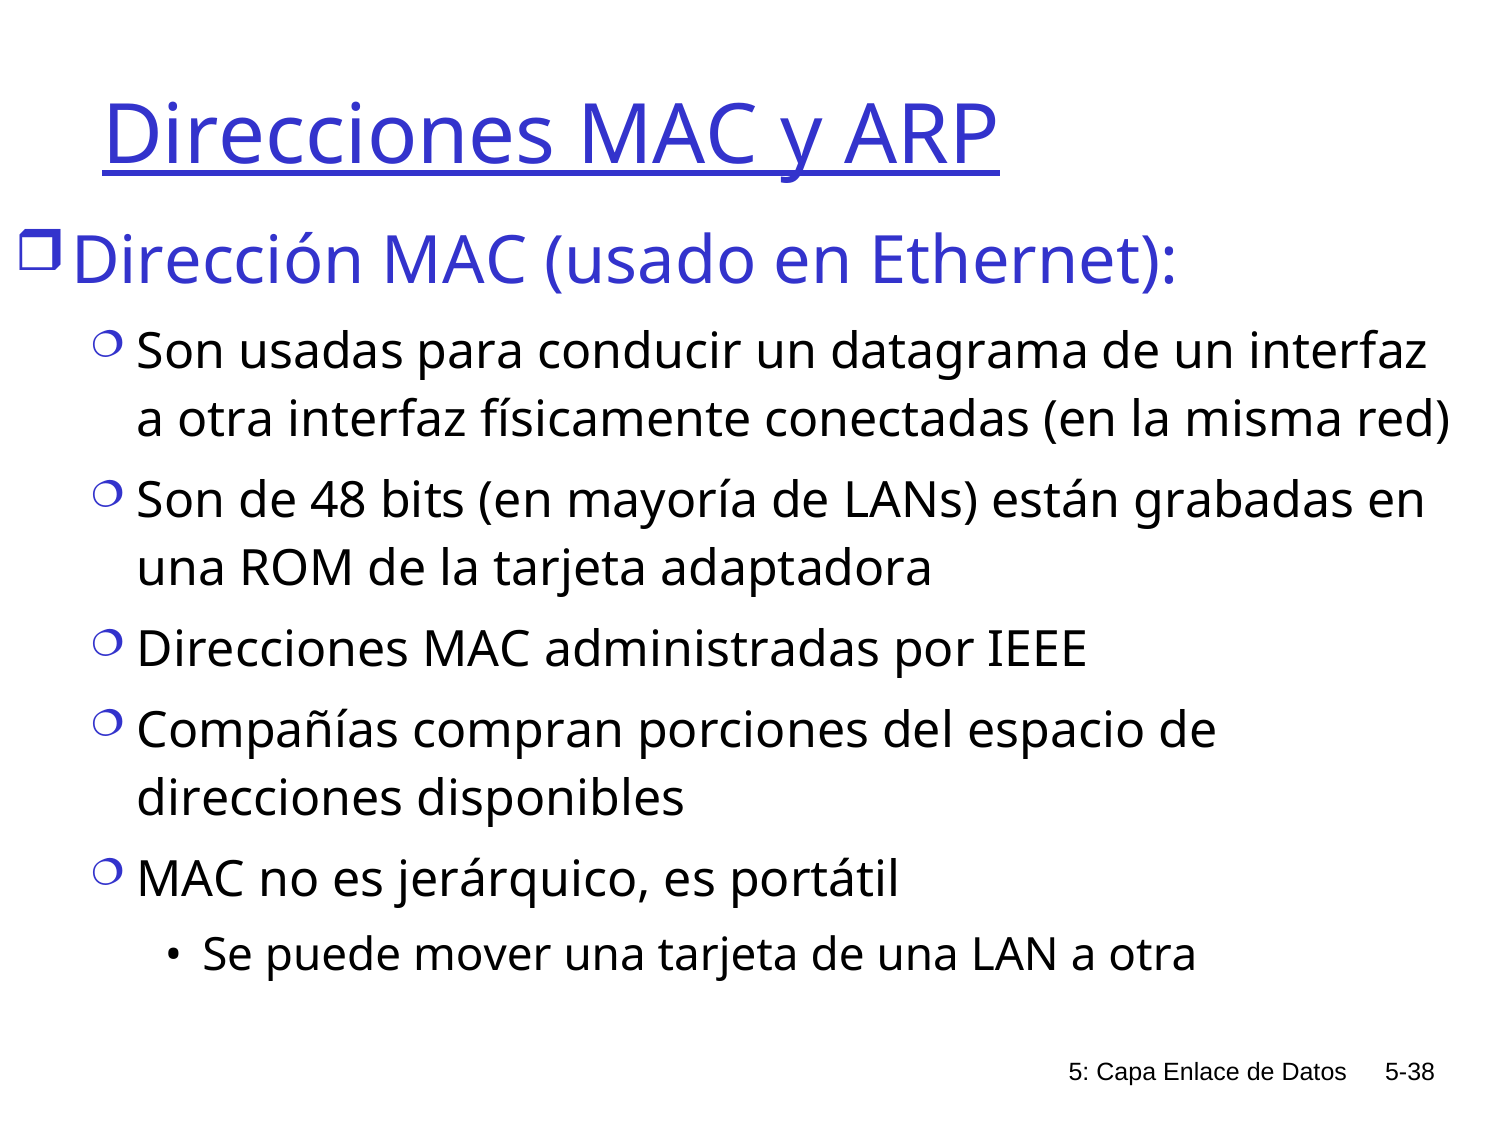

# Direcciones MAC y ARP
Dirección MAC (usado en Ethernet):
Son usadas para conducir un datagrama de un interfaz a otra interfaz físicamente conectadas (en la misma red)
Son de 48 bits (en mayoría de LANs) están grabadas en una ROM de la tarjeta adaptadora
Direcciones MAC administradas por IEEE
Compañías compran porciones del espacio de direcciones disponibles
MAC no es jerárquico, es portátil
Se puede mover una tarjeta de una LAN a otra
38